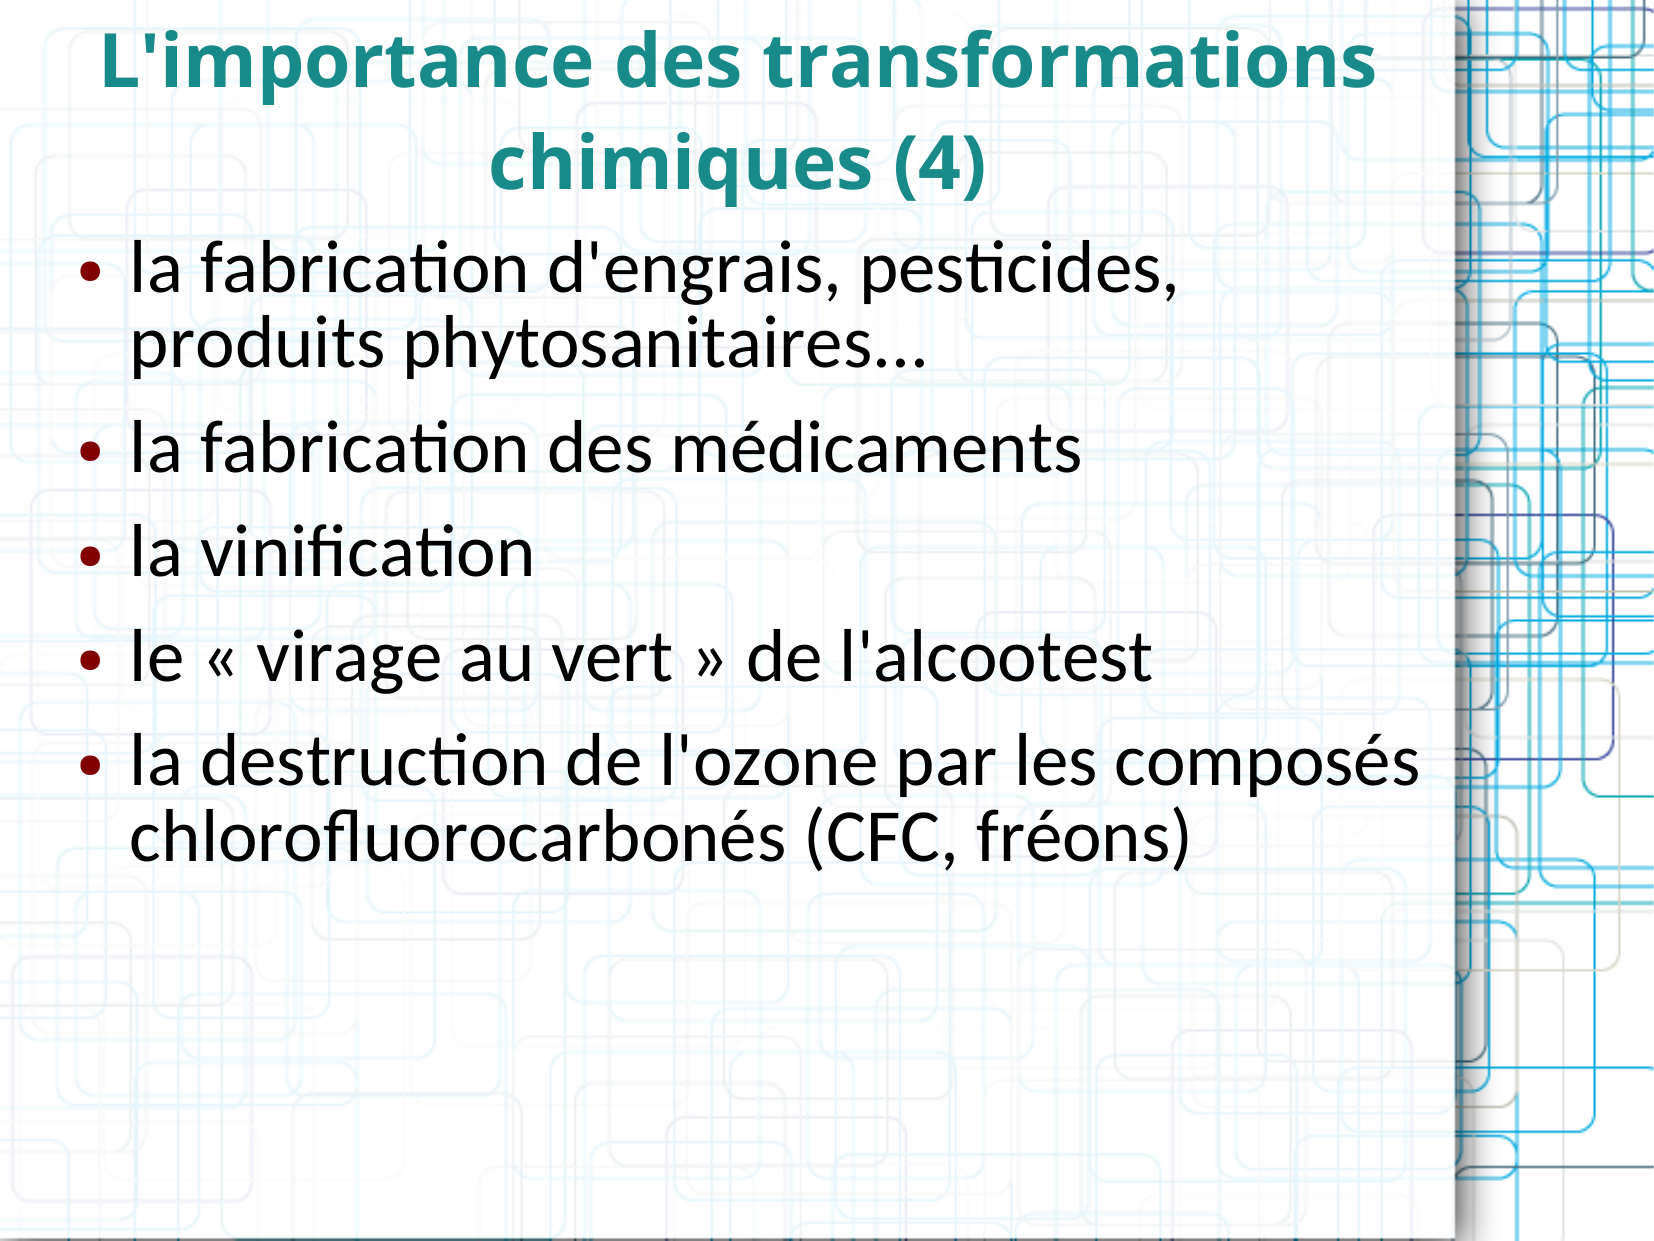

# L'importance des transformations chimiques (4)
la fabrication d'engrais, pesticides, produits phytosanitaires...
la fabrication des médicaments
la vinification
le « virage au vert » de l'alcootest
la destruction de l'ozone par les composés chlorofluorocarbonés (CFC, fréons)